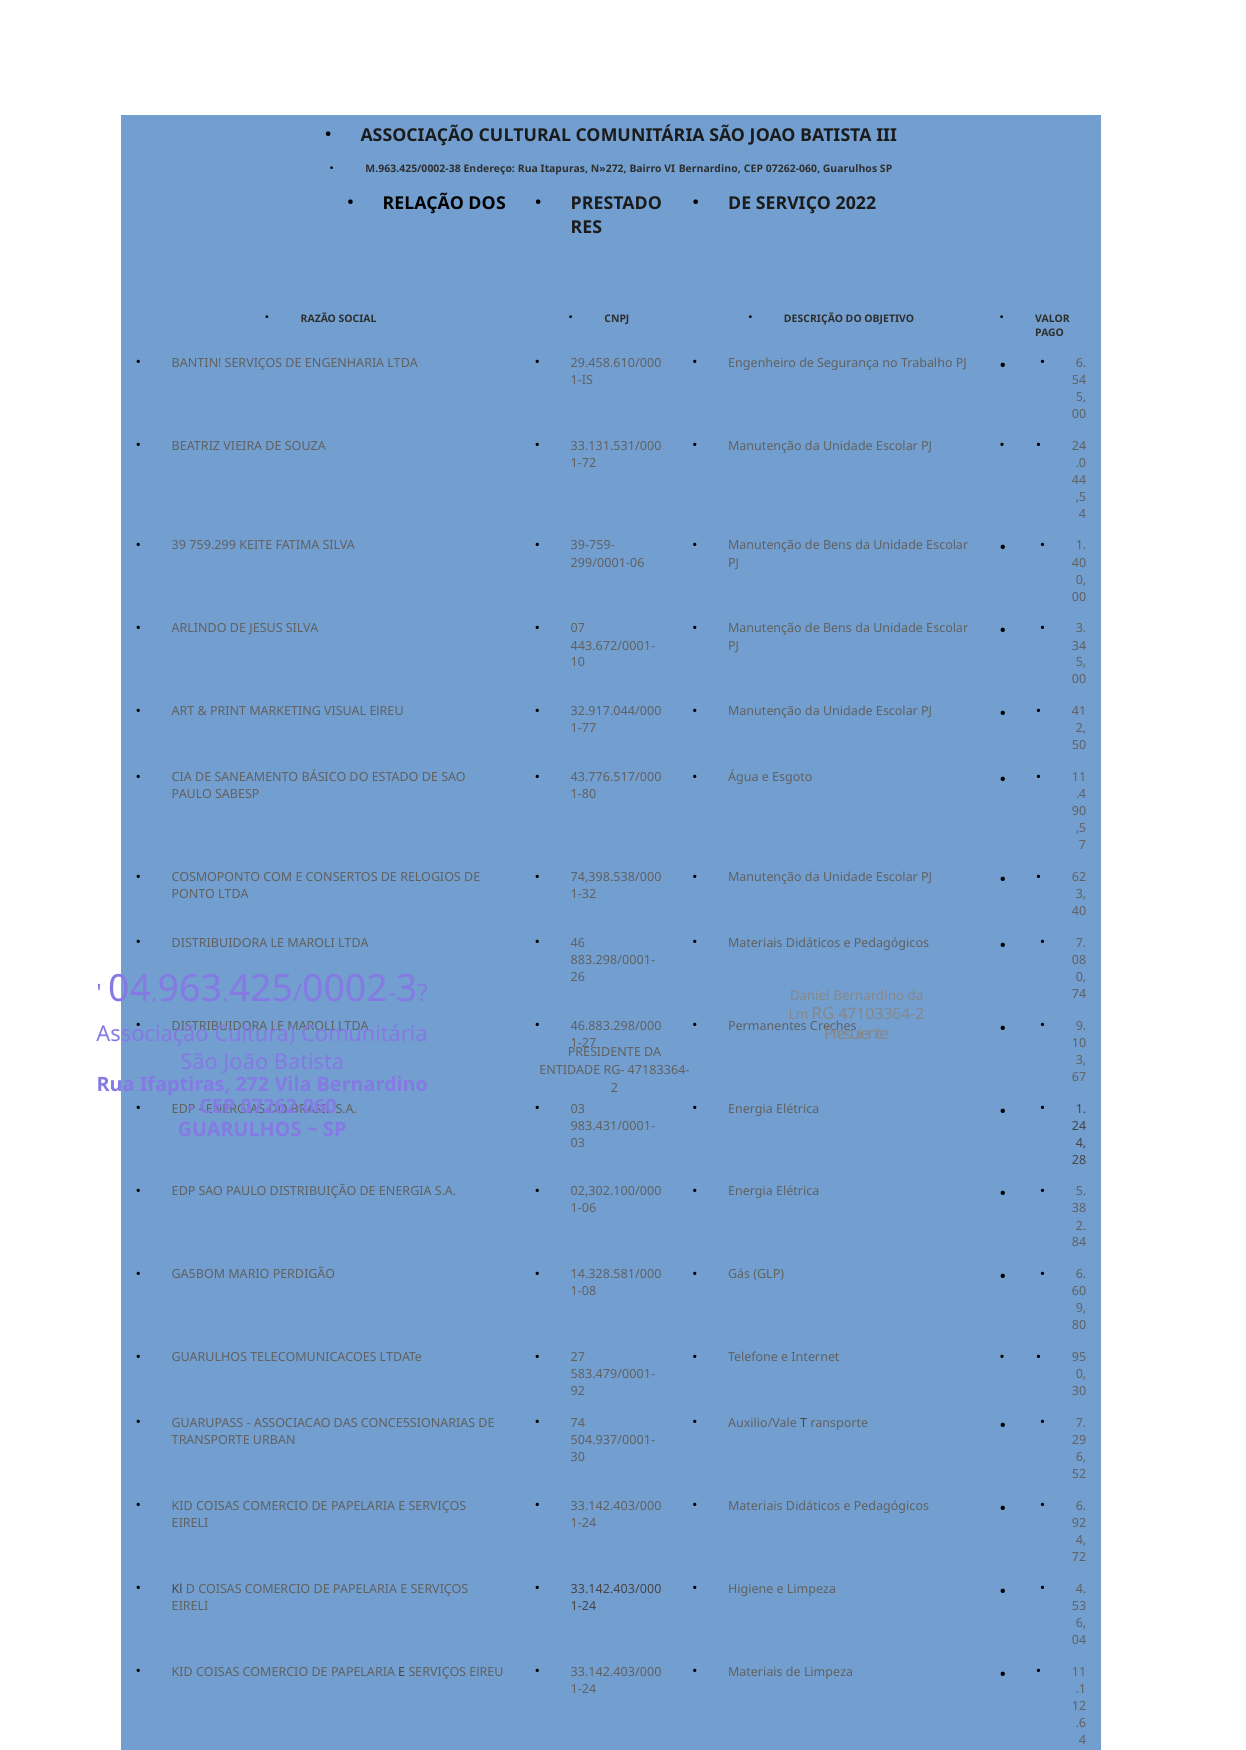

| ASSOCIAÇÃO CULTURAL COMUNITÁRIA SÃO JOAO BATISTA III | | | | |
| --- | --- | --- | --- | --- |
| M.963.425/0002-38 Endereço: Rua Itapuras, N»272, Bairro VI Bernardino, CEP 07262-060, Guarulhos SP | | | | |
| RELAÇÃO DOS | PRESTADORES | DE SERVIÇO 2022 | | |
| | | | | |
| RAZÃO SOCIAL | CNPJ | DESCRIÇÃO DO OBJETIVO | VALOR PAGO | |
| BANTIN! SERVIÇOS DE ENGENHARIA LTDA | 29.458.610/0001-IS | Engenheiro de Segurança no Trabalho PJ | R$ | 6.545,00 |
| BEATRIZ VIEIRA DE SOUZA | 33.131.531/0001-72 | Manutenção da Unidade Escolar PJ | B$ | 24.044,54 |
| 39 759.299 KEITE FATIMA SILVA | 39-759-299/0001-06 | Manutenção de Bens da Unidade Escolar PJ | RS | 1.400,00 |
| ARLINDO DE JESUS SILVA | 07 443.672/0001-10 | Manutenção de Bens da Unidade Escolar PJ | R$ | 3.345,00 |
| ART & PRINT MARKETING VISUAL ElREU | 32.917.044/0001-77 | Manutenção da Unidade Escolar PJ | 65 | 412,50 |
| CIA DE SANEAMENTO BÁSICO DO ESTADO DE SAO PAULO SABESP | 43.776.517/0001-80 | Água e Esgoto | RS | 11.490,57 |
| COSMOPONTO COM E CONSERTOS DE RELOGIOS DE PONTO LTDA | 74,398.538/0001-32 | Manutenção da Unidade Escolar PJ | RS | 623,40 |
| DISTRIBUIDORA LE MAROLI LTDA | 46 883.298/0001-26 | Materiais Didáticos e Pedagógicos | RS | 7.080,74 |
| DISTRIBUIDORA LE MAROLI LTDA | 46.883.298/0001-27 | Permanentes Creches | RS | 9.103,67 |
| EDP - ENERGIAS DO BRASIL S.A. | 03 983.431/0001-03 | Energia Elétrica | RS | 1.244,28 |
| EDP SAO PAULO DISTRIBUIÇÃO DE ENERGIA S.A. | 02,302.100/0001-06 | Energia Elétrica | RS | 5.382.84 |
| GA5BOM MARIO PERDIGÃO | 14.328.581/0001-08 | Gás (GLP) | RS | 6.609,80 |
| GUARULHOS TELECOMUNICACOES LTDATe | 27 583.479/0001-92 | Telefone e Internet | R$ | 950,30 |
| GUARUPASS - ASSOCIACAO DAS CONCE5SIONARIAS DE TRANSPORTE URBAN | 74 504.937/0001-30 | Auxilio/Vale T ransporte | R$ | 7.296,52 |
| KID COISAS COMERCIO DE PAPELARIA E SERVIÇOS EIRELI | 33.142.403/0001-24 | Materiais Didáticos e Pedagógicos | RS | 6.924,72 |
| Kl D COISAS COMERCIO DE PAPELARIA E SERVIÇOS EIRELI | 33.142.403/0001-24 | Higiene e Limpeza | RS | 4.536,04 |
| KID COISAS COMERCIO DE PAPELARIA E SERVIÇOS ElREU | 33.142.403/0001-24 | Materiais de Limpeza | RS | 11.112.64 |
| MARCOS ANTONIO LIRA PAZ | 14.924.312/0001-04 | Materiais de Limpeza | RS | 33.808,69 |
| MARCOS ANTONIO URA PAZ | 14.924.312/0001-04 | Higiene e Limpeza | RS | 5.070,87 |
| MTIC TECNOLOGIA, INFORMÁTICA £ SERVIÇOS LTDA | 01.630.639/0001-13 | Manutenção da Unidade Escolar PJ | RS | 2.800,00 |
| MUNHOZ EQUIPAMENTOS C/INCÊNDIO LTDA | 54.372.222/0001-64 | Manutenção da Unidade Escolar PJ | R$ | 482,00 |
| PROAGIR CLUBE DE BENEFÍCIOS SOCIAIS | 34.002.229/0001-87 | Contribuição Bem Estar Social | RS | 2.946,25 |
| REDFOX TELECOMUNICACOES ElREU CNPJ | 09.367.411/0001-94 | Telefone e Internet | RS | 353,S0 |
| RICARDO GONZAGA DE OLIVEIRA | 34.133.416/0001-08 | Materiais pedagógicos/brrnquedos | RS | 29.914,20 |
| RICARDO GONZAGA DE OLIVEIRA | 34.133.416/0001-08 | Mobiliários | RS | 9.103,67 |
| SILAS BARBOSA DE OüVElRA 30872927881 | 12.422.279/0001-80 | Manutenção da Unidade Escolar PJ | | 3 400,00 |
| sindbeneficÍnte | 12.403.462/0001-39 | Contribuição Sindical | RS | 8.875,06 |
| SISTEMAN COMERCIO DE MATERIAIS PARA CONSTRUCAO LTDA | 01.347.011/0001-05 | Materiais p/Reparos da Unidade Escolar | RS | 9.483,45 |
| SODEXO PASS DO BRASIL SERVIÇOS E COMERCIO AS | 69 034.668/0001-56 | Vale Alimentação/Refeição (empregados) | RS | 35.966,00 |
| TALENT ASSESSORIA CONTÁBIL LTDA | 10.985.260/0001-17 | Assessoria Contábil Jurídica PJ | RS | 20.750,00 |
| WIN-ADMINISTRADORA DE BENEFÍCIOS LTDA | 19.112.659/0001-68 | Convénio Odontológico ((consignado) | RS | 2 994,04 |
| YARA DANTAS SOCIEDADE INDIVIDUAL DE ADVOCACIA | 30.740.465/0001-40 | Advogado(a) PJ | RS | 2.307,00 |
| | | TOTAL | RS | 269.812,29 |
| | | | | |
' 04.963.425/0002-3?
Associação Cultura) Comunitária São João Batista
Rua Ifaptiras, 272 Vila Bernardino - CEP 07262-060
GUARULHOS ~ SP
Daniel Bernardino da Lm RG 47103364-2 Presuiente
PRESIDENTE DA ENTIDADE RG- 47183364-2